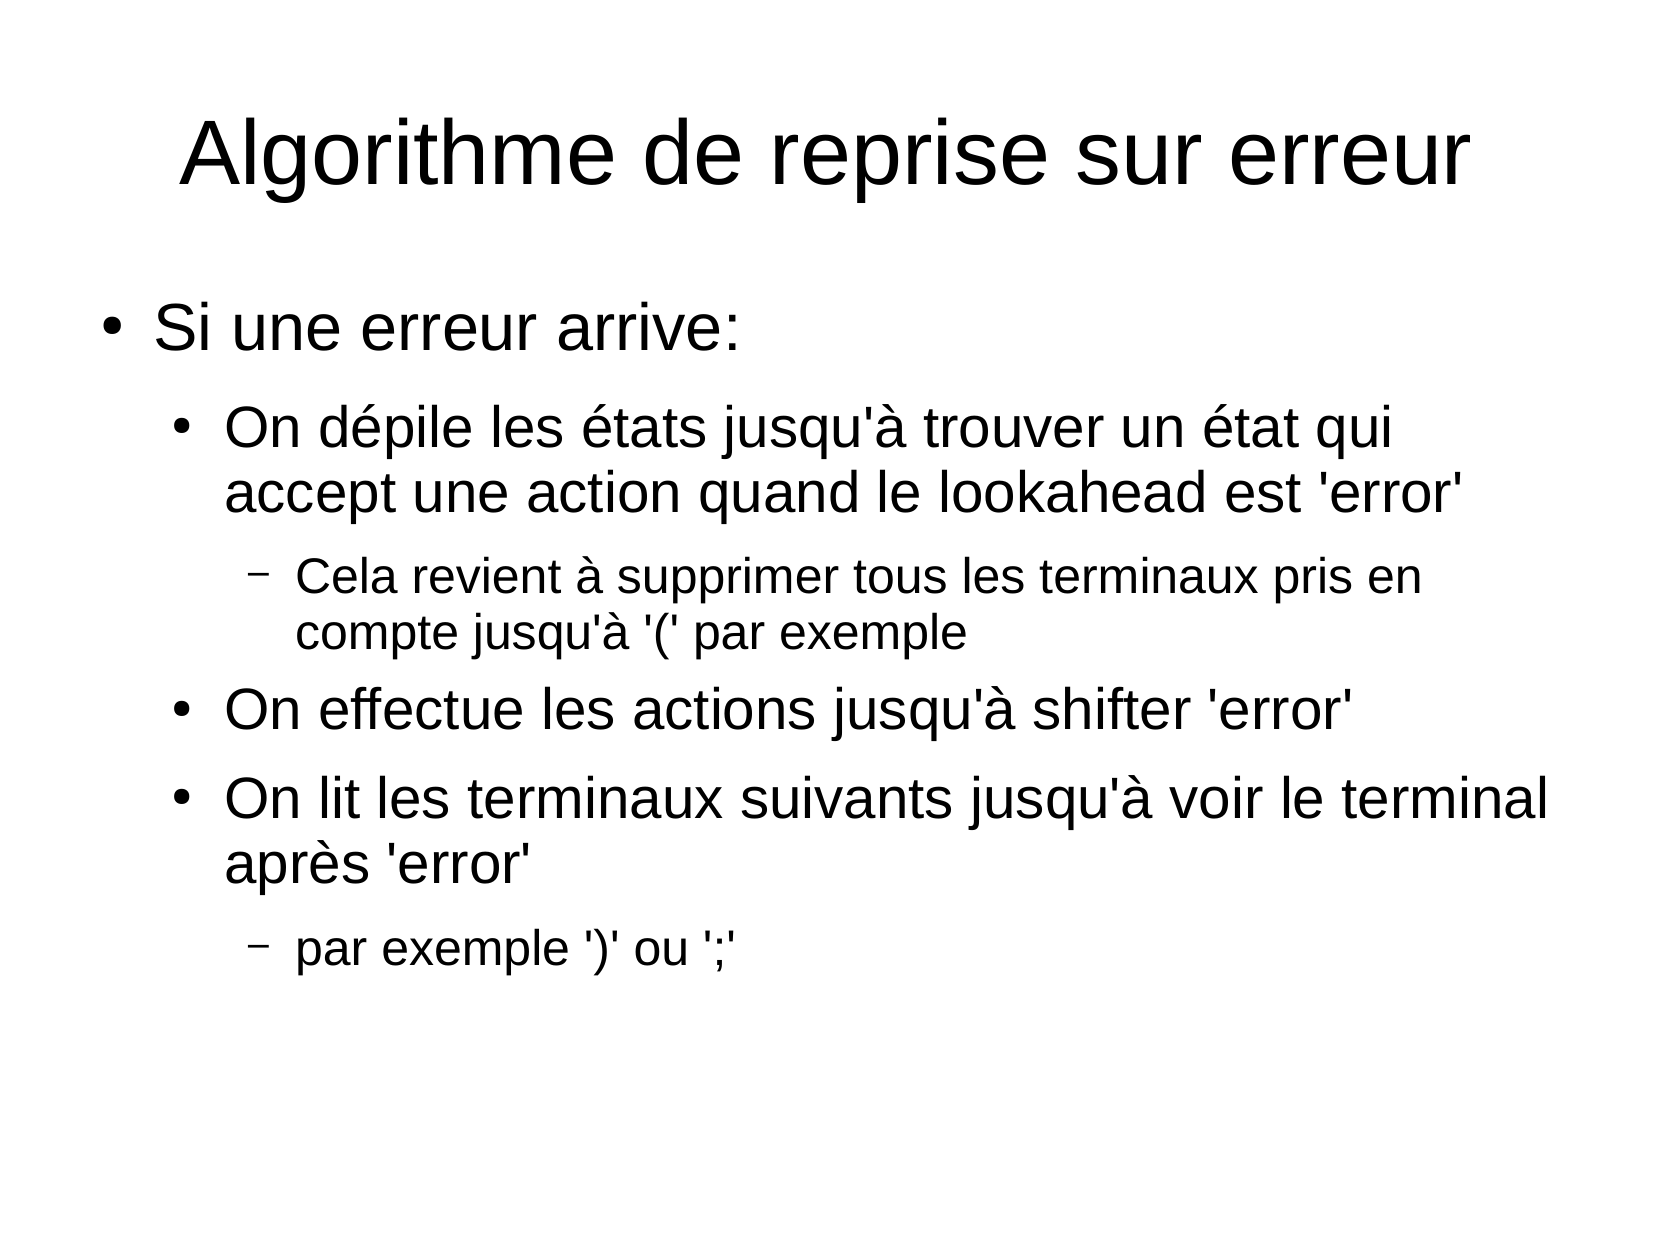

# Algorithme de reprise sur erreur
Si une erreur arrive:
On dépile les états jusqu'à trouver un état qui accept une action quand le lookahead est 'error'
Cela revient à supprimer tous les terminaux pris en compte jusqu'à '(' par exemple
On effectue les actions jusqu'à shifter 'error'
On lit les terminaux suivants jusqu'à voir le terminal après 'error'
par exemple ')' ou ';'